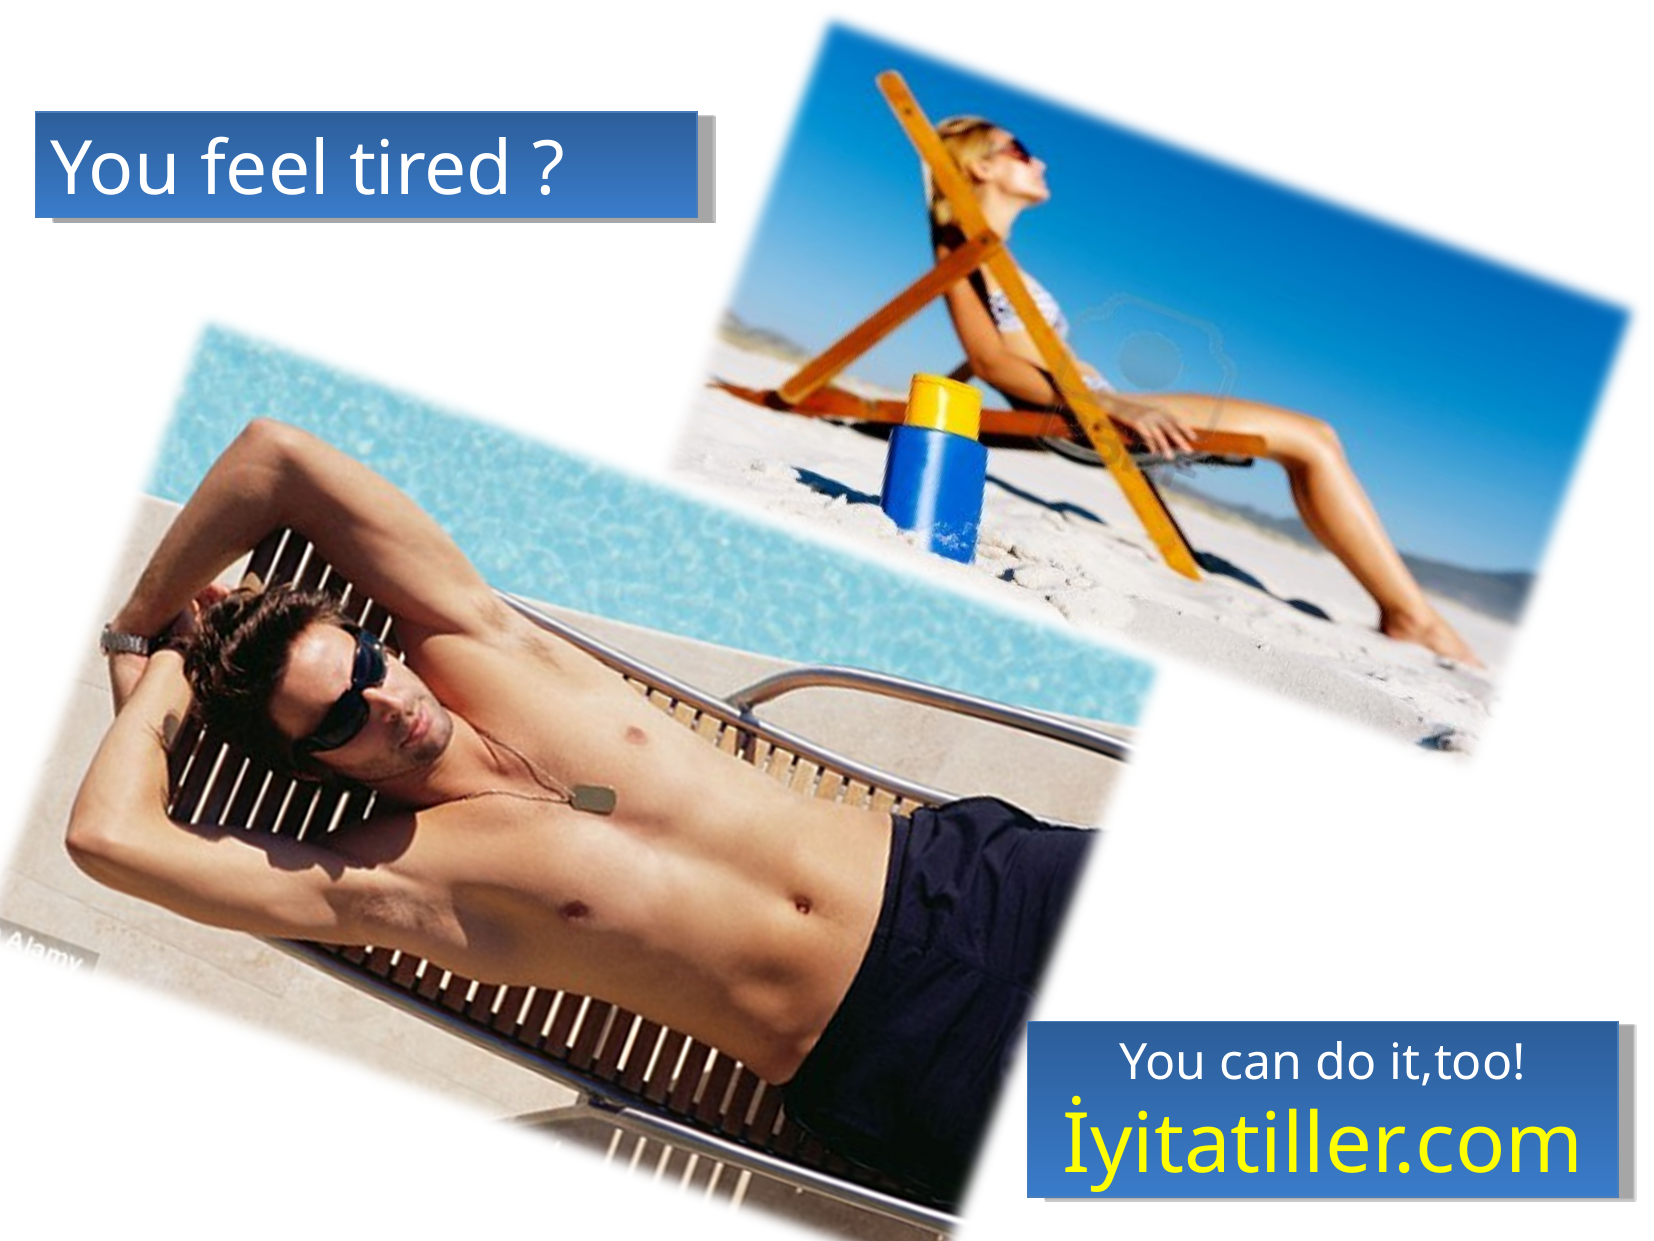

You feel tired ?
You can do it,too!
İyitatiller.com